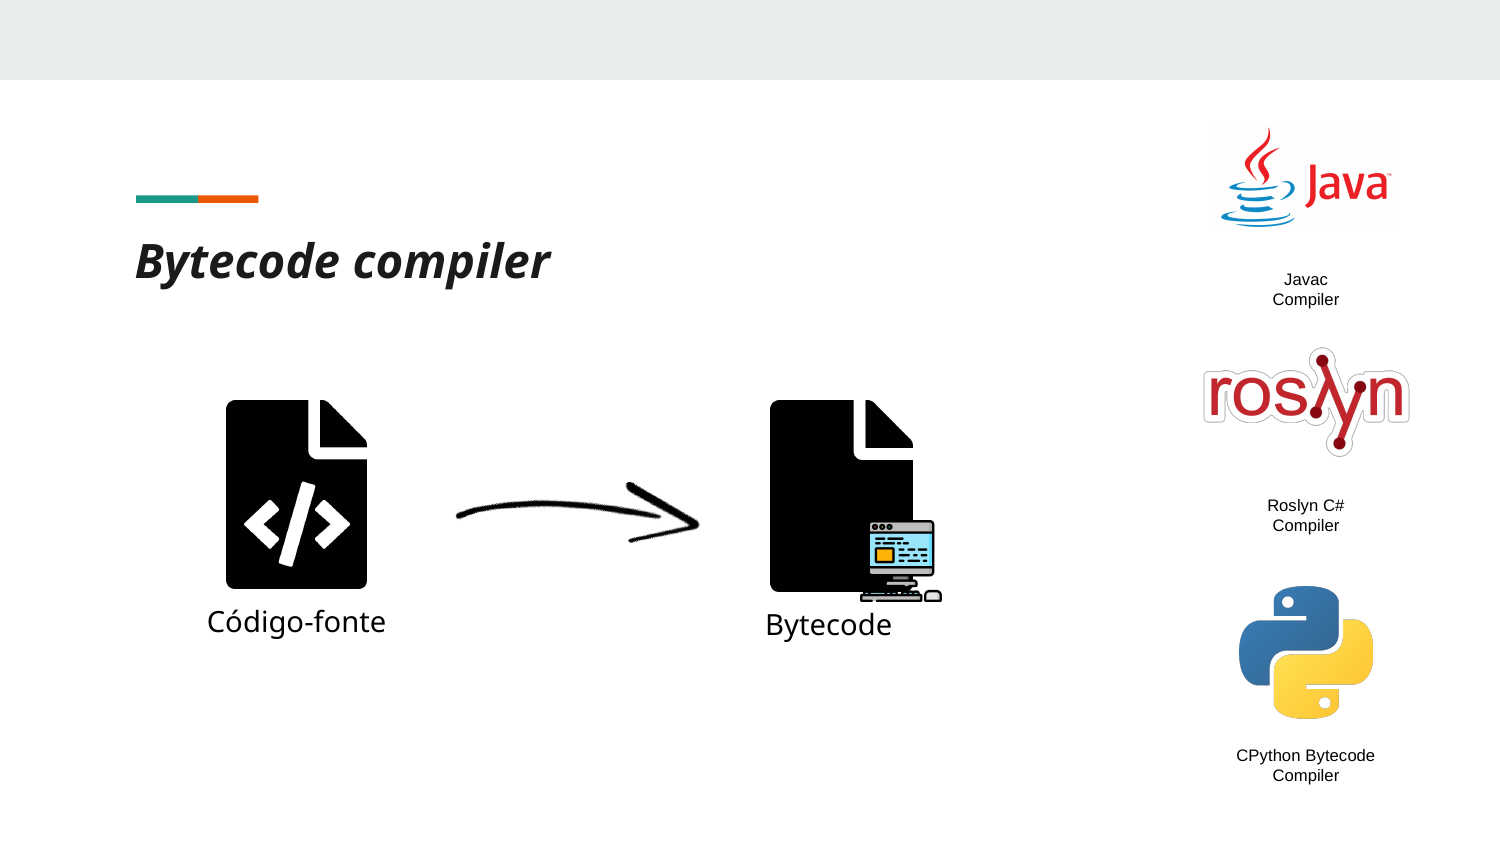

# Bytecode compiler
Javac Compiler
Código-fonte
Bytecode
Roslyn C# Compiler
CPython Bytecode Compiler